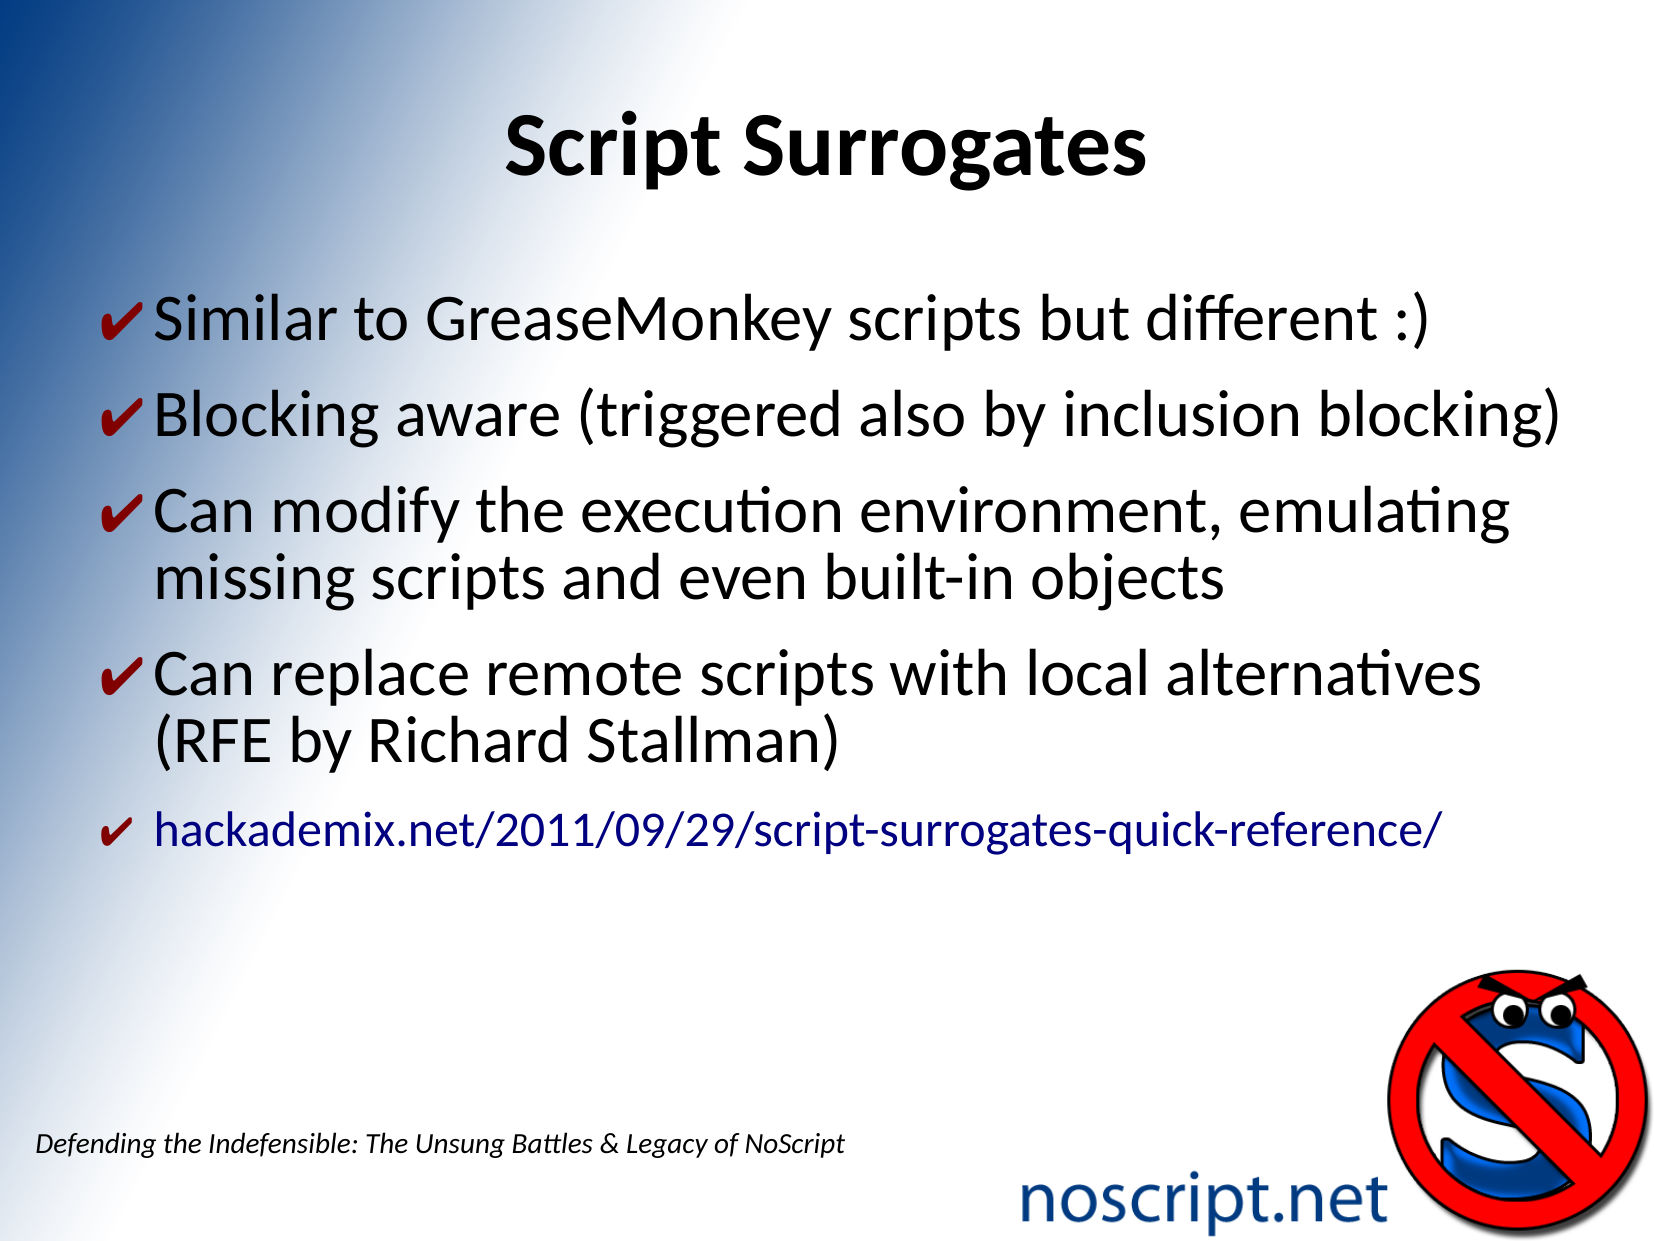

# Script Surrogates
Similar to GreaseMonkey scripts but different :)
Blocking aware (triggered also by inclusion blocking)
Can modify the execution environment, emulating missing scripts and even built-in objects
Can replace remote scripts with local alternatives (RFE by Richard Stallman)
hackademix.net/2011/09/29/script-surrogates-quick-reference/
Defending the Indefensible: The Unsung Battles & Legacy of NoScript